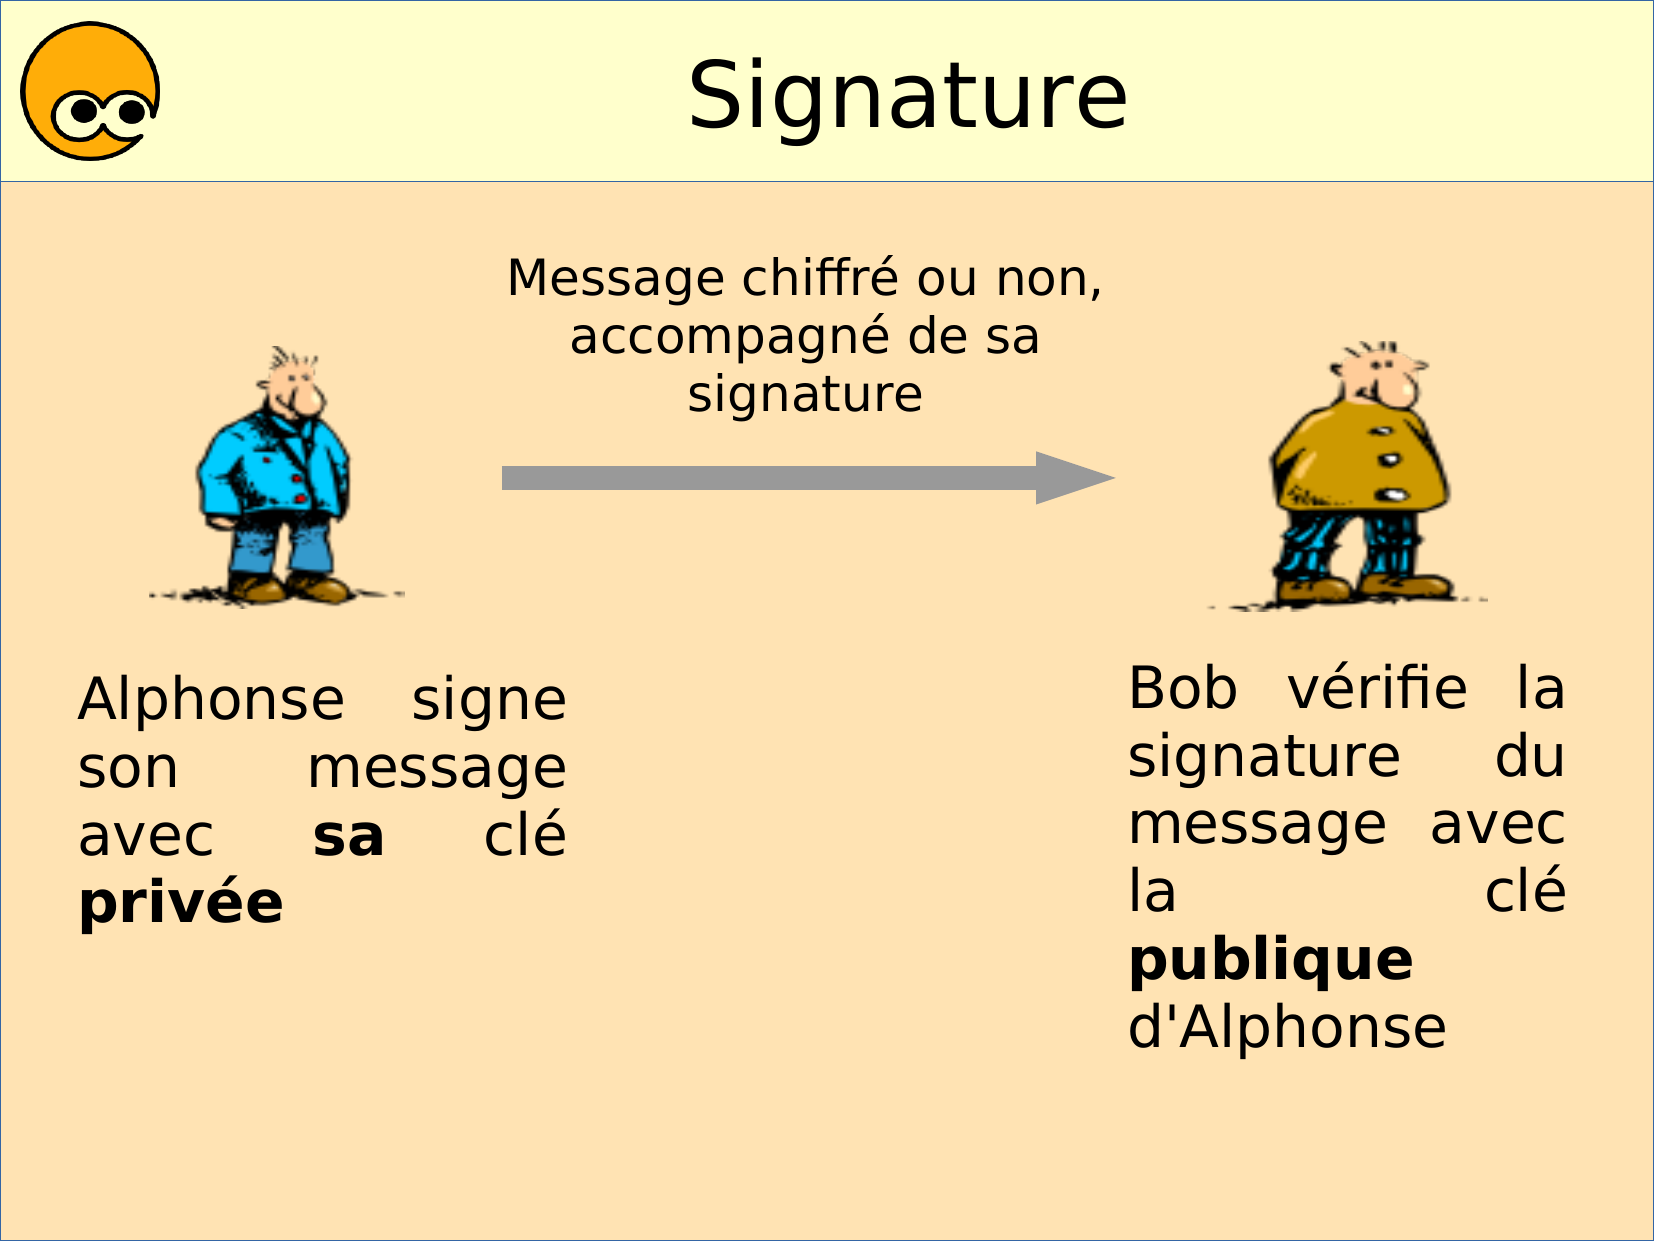

# Signature
Message chiffré ou non, accompagné de sa signature
Bob vérifie la signature du message avec la clé publique d'Alphonse
Alphonse signe son message avec sa clé privée